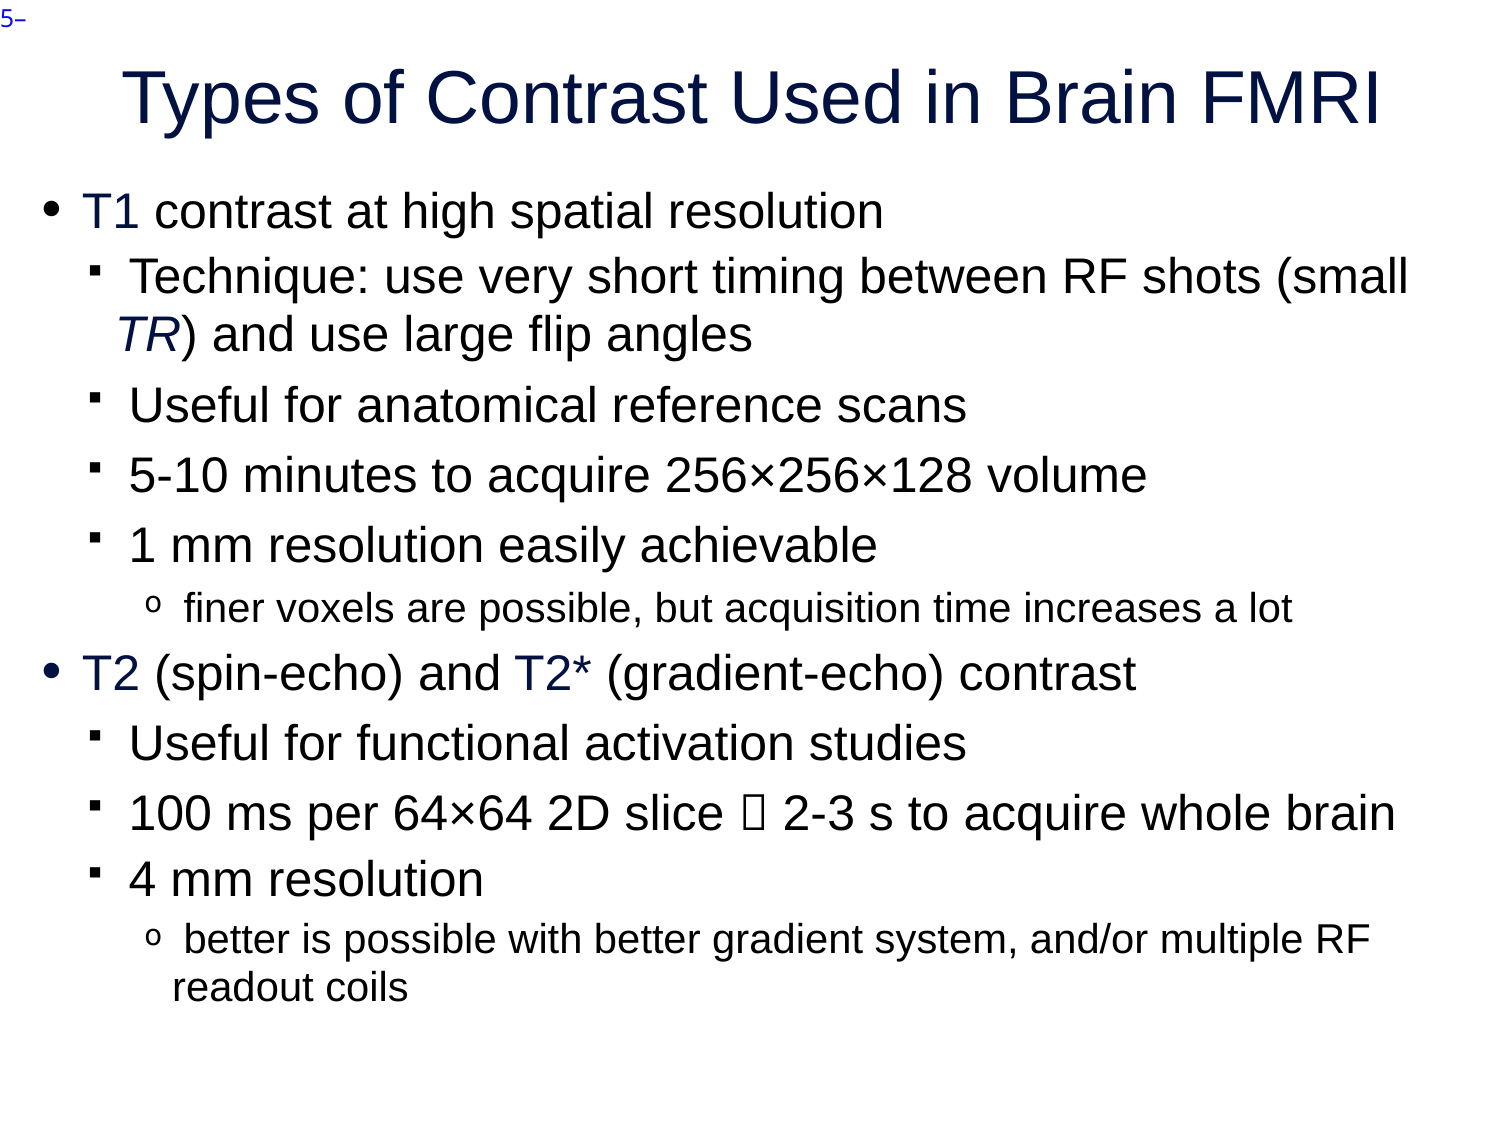

# Types of Contrast Used in Brain FMRI
 T1 contrast at high spatial resolution
 Technique: use very short timing between RF shots (small TR) and use large flip angles
 Useful for anatomical reference scans
 5-10 minutes to acquire 256×256×128 volume
 1 mm resolution easily achievable
 finer voxels are possible, but acquisition time increases a lot
 T2 (spin-echo) and T2* (gradient-echo) contrast
 Useful for functional activation studies
 100 ms per 64×64 2D slice  2-3 s to acquire whole brain
 4 mm resolution
 better is possible with better gradient system, and/or multiple RF readout coils